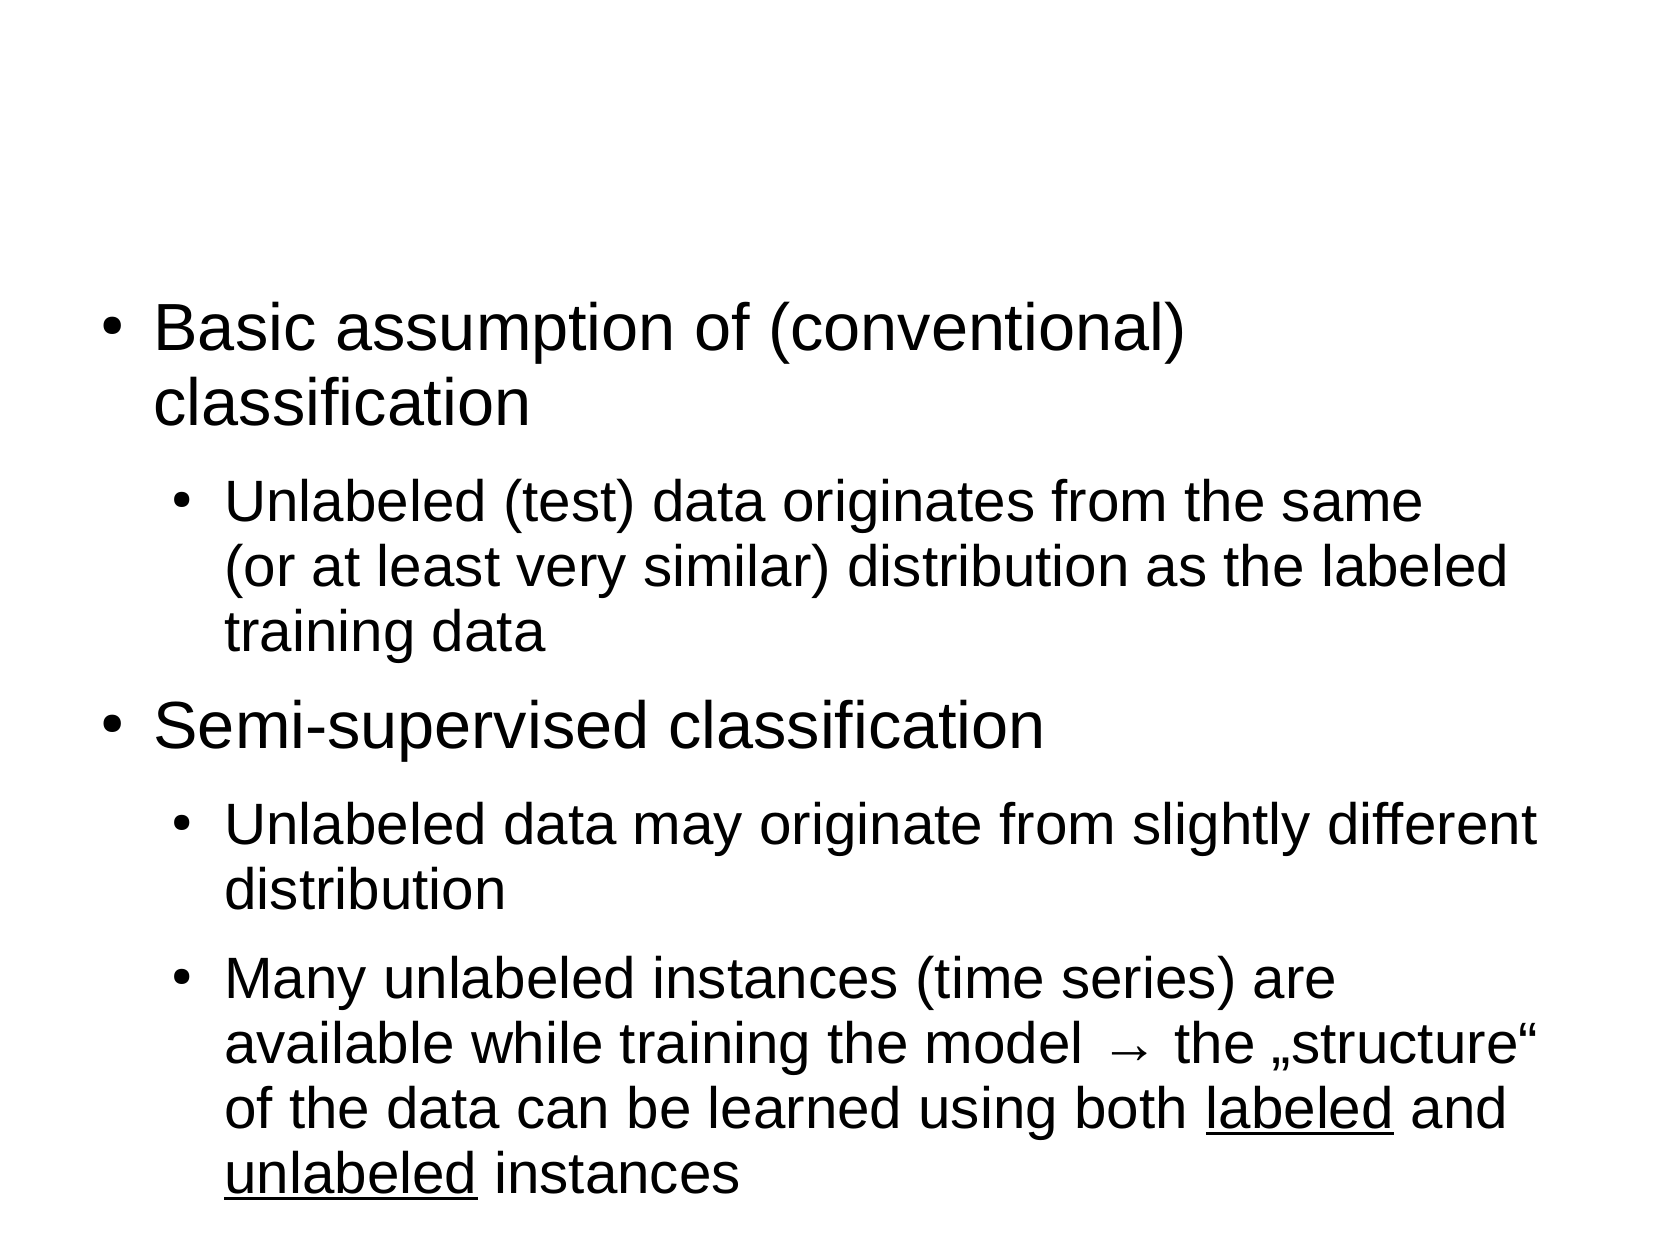

#
Basic assumption of (conventional) classification
Unlabeled (test) data originates from the same
(or at least very similar) distribution as the labeled training data
Semi-supervised classification
Unlabeled data may originate from slightly different distribution
Many unlabeled instances (time series) are available while training the model → the „structure“ of the data can be learned using both labeled and unlabeled instances